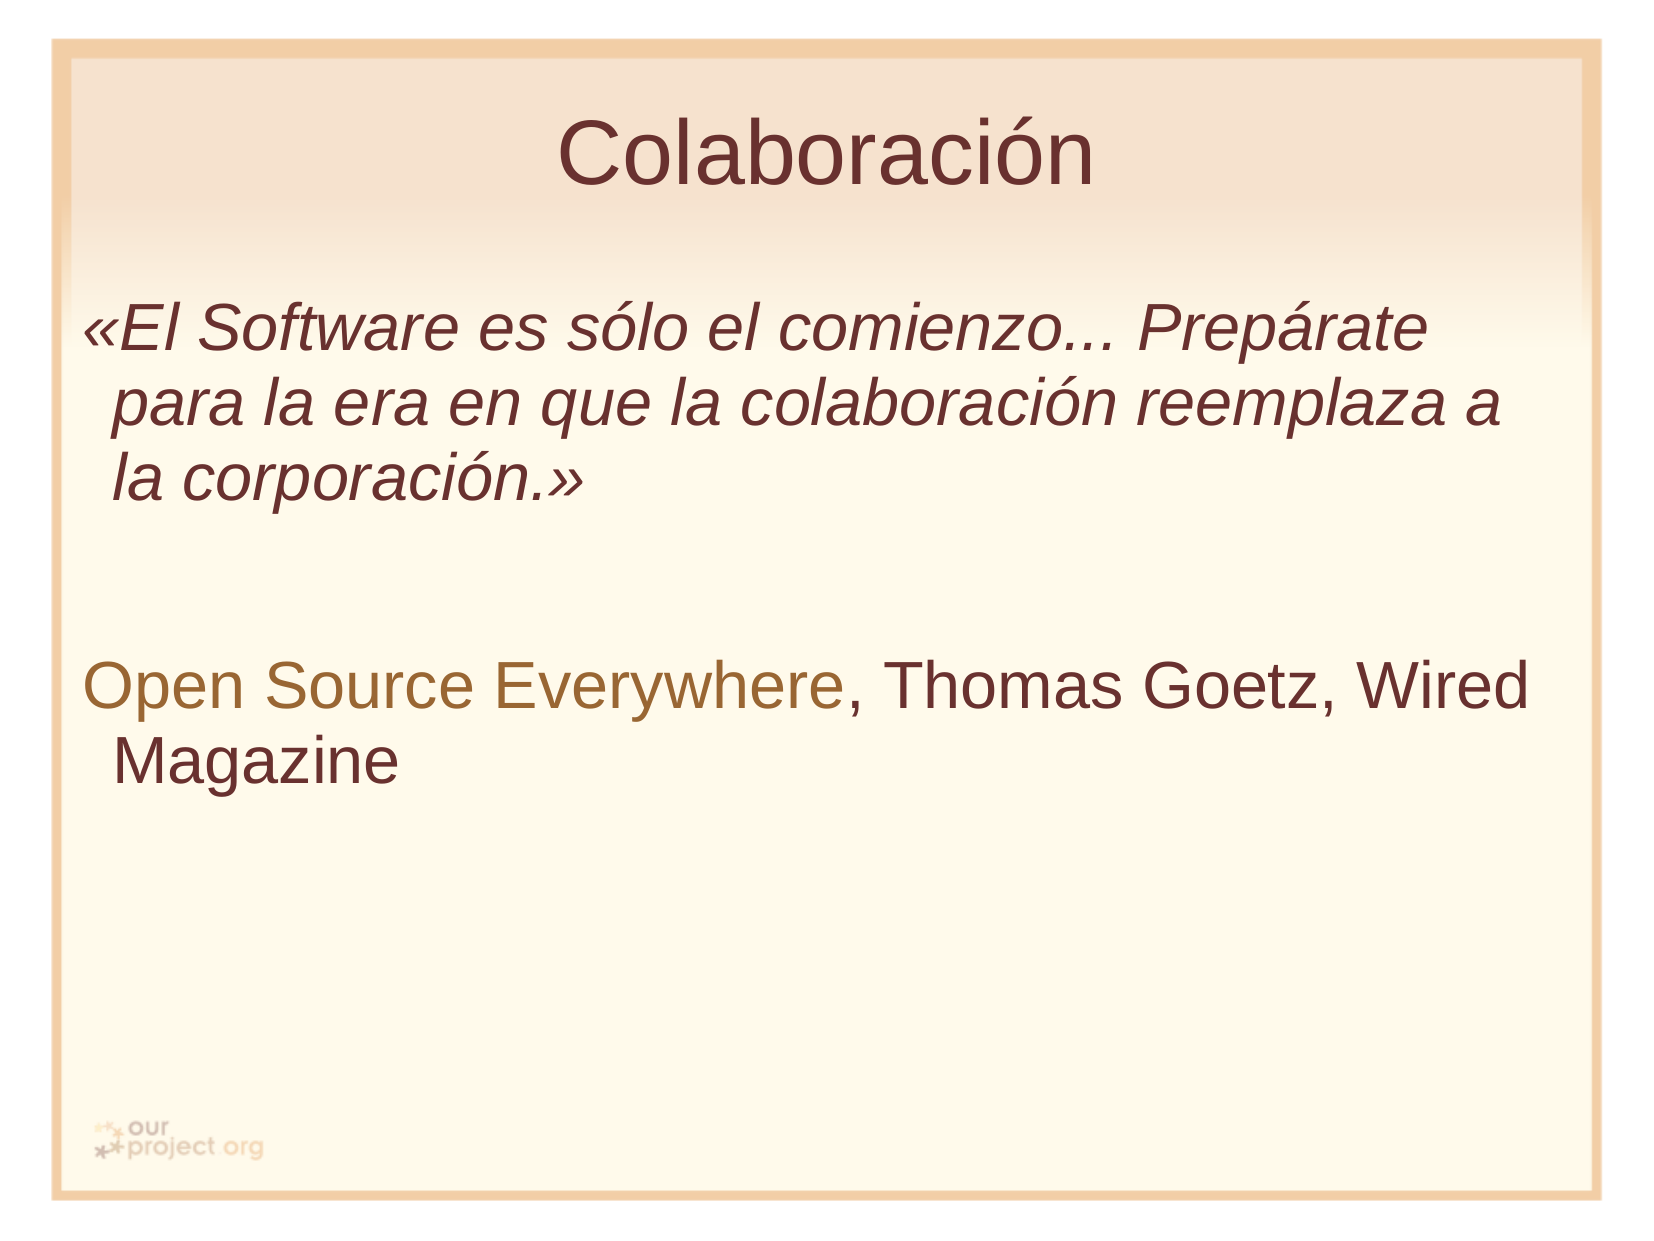

# Colaboración
«El Software es sólo el comienzo... Prepárate para la era en que la colaboración reemplaza a la corporación.»
Open Source Everywhere, Thomas Goetz, Wired Magazine